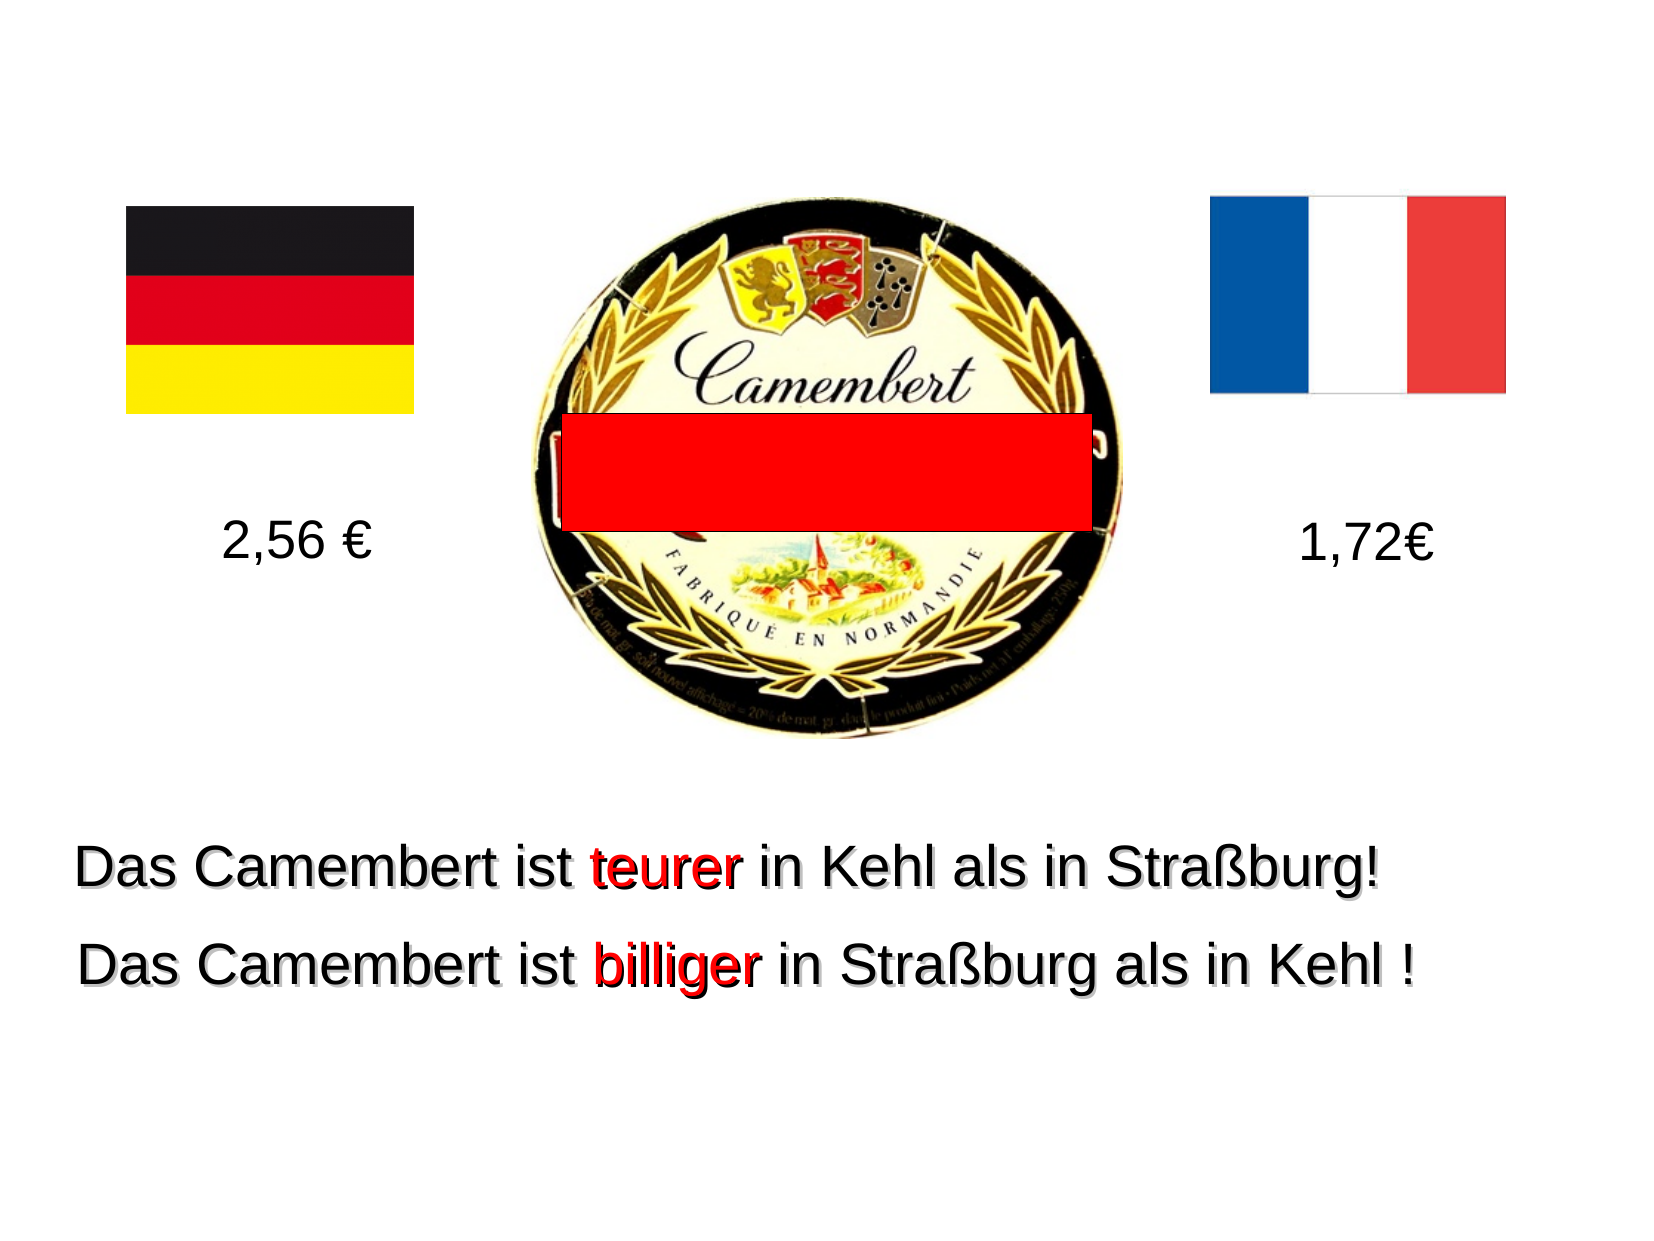

2,56 €
1,72€
Das Camembert ist teurer in Kehl als in Straßburg!
Das Camembert ist billiger in Straßburg als in Kehl !